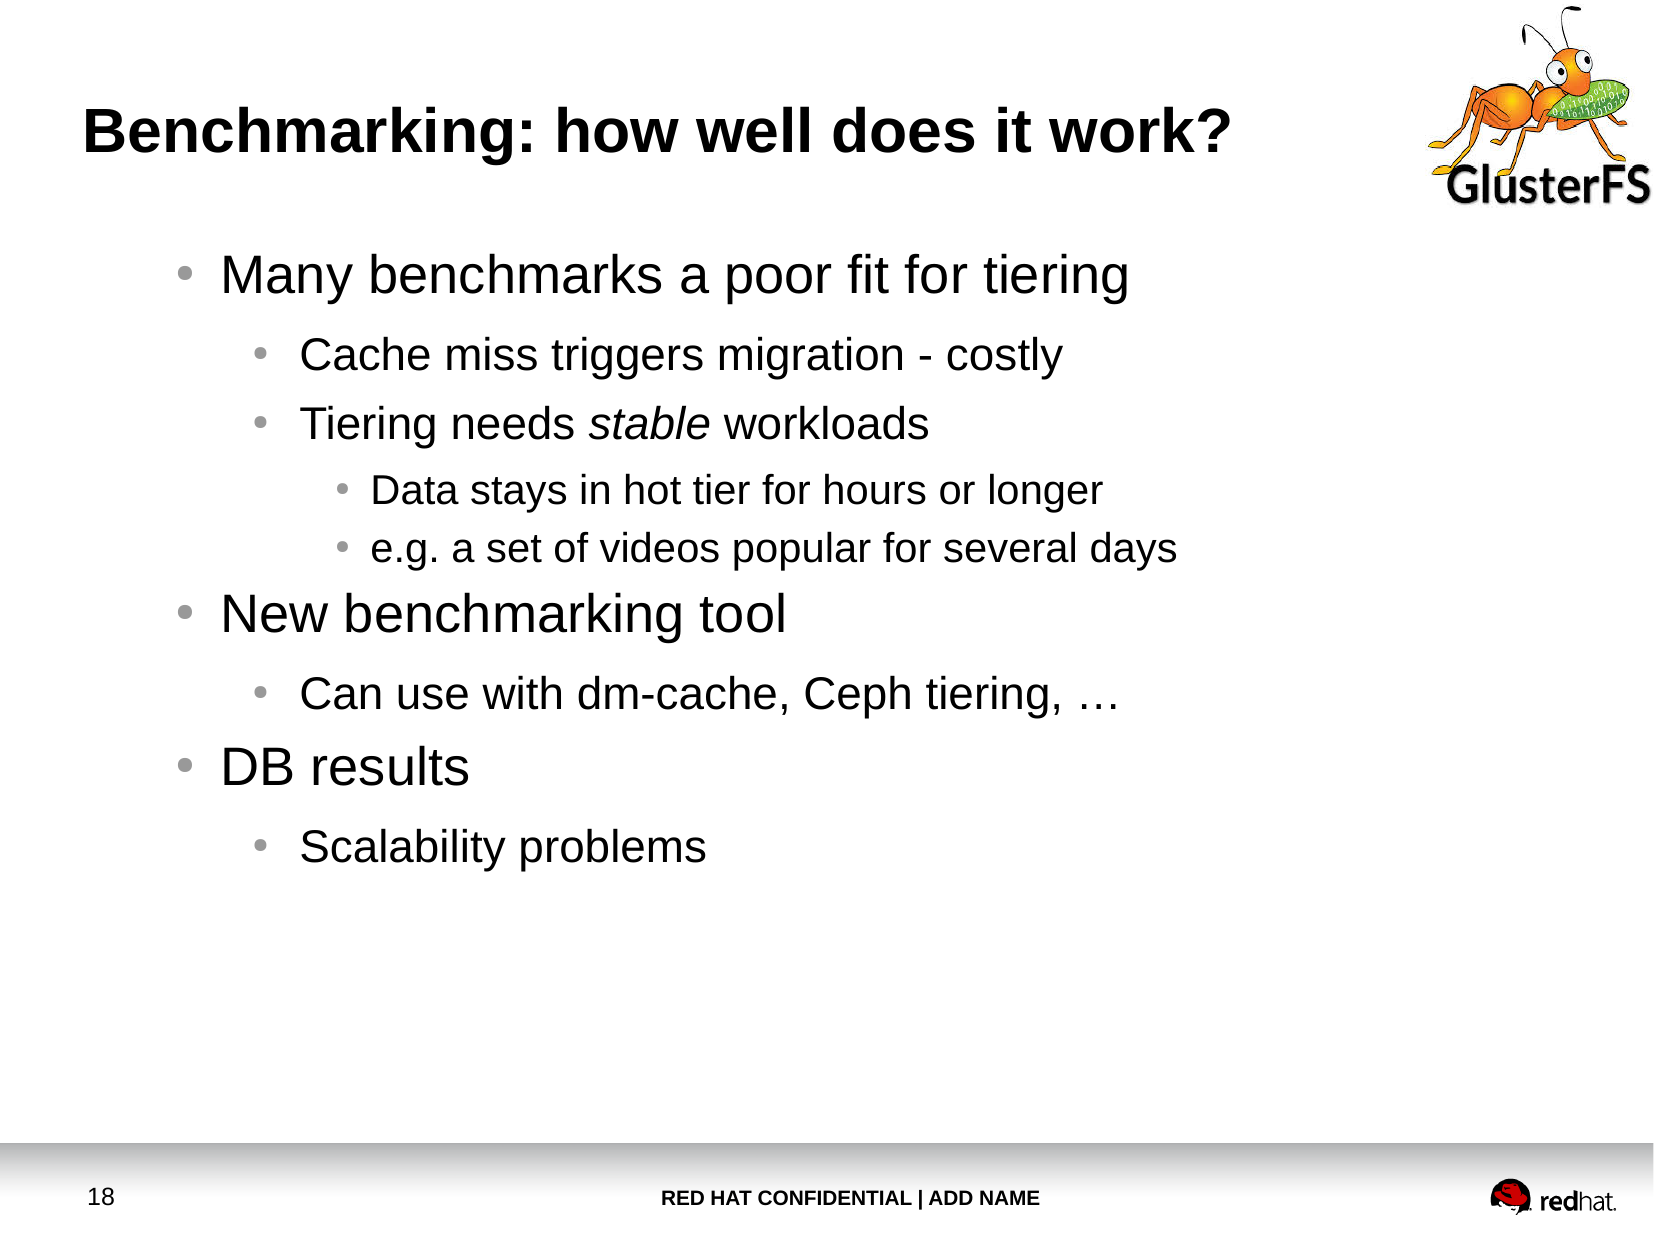

# Benchmarking: how well does it work?
Many benchmarks a poor fit for tiering
Cache miss triggers migration - costly
Tiering needs stable workloads
Data stays in hot tier for hours or longer
e.g. a set of videos popular for several days
New benchmarking tool
Can use with dm-cache, Ceph tiering, …
DB results
Scalability problems